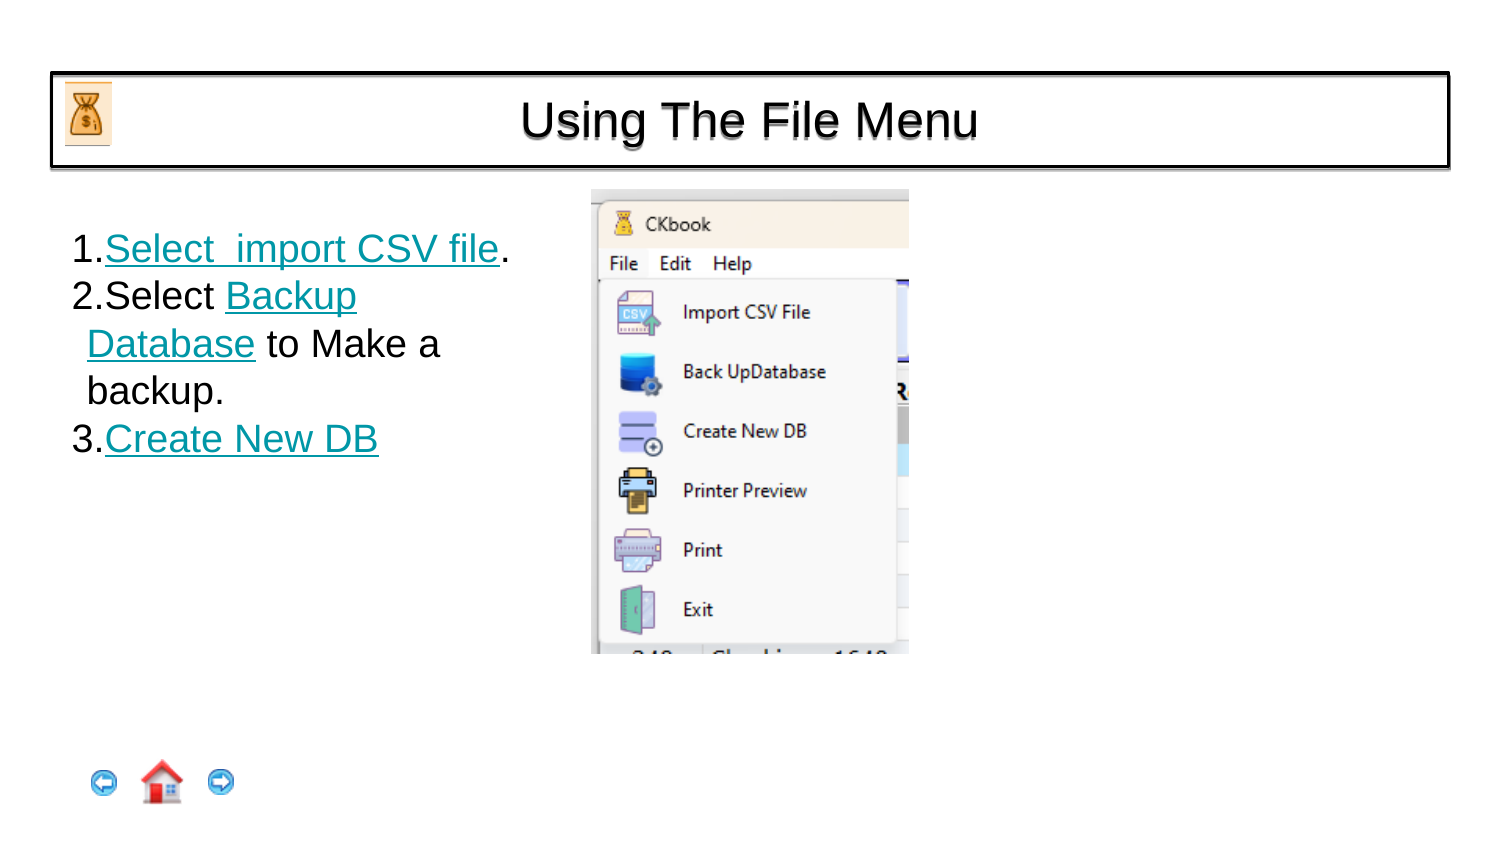

# Using The File Menu
Select import CSV file.
Select Backup Database to Make a backup.
Create New DB